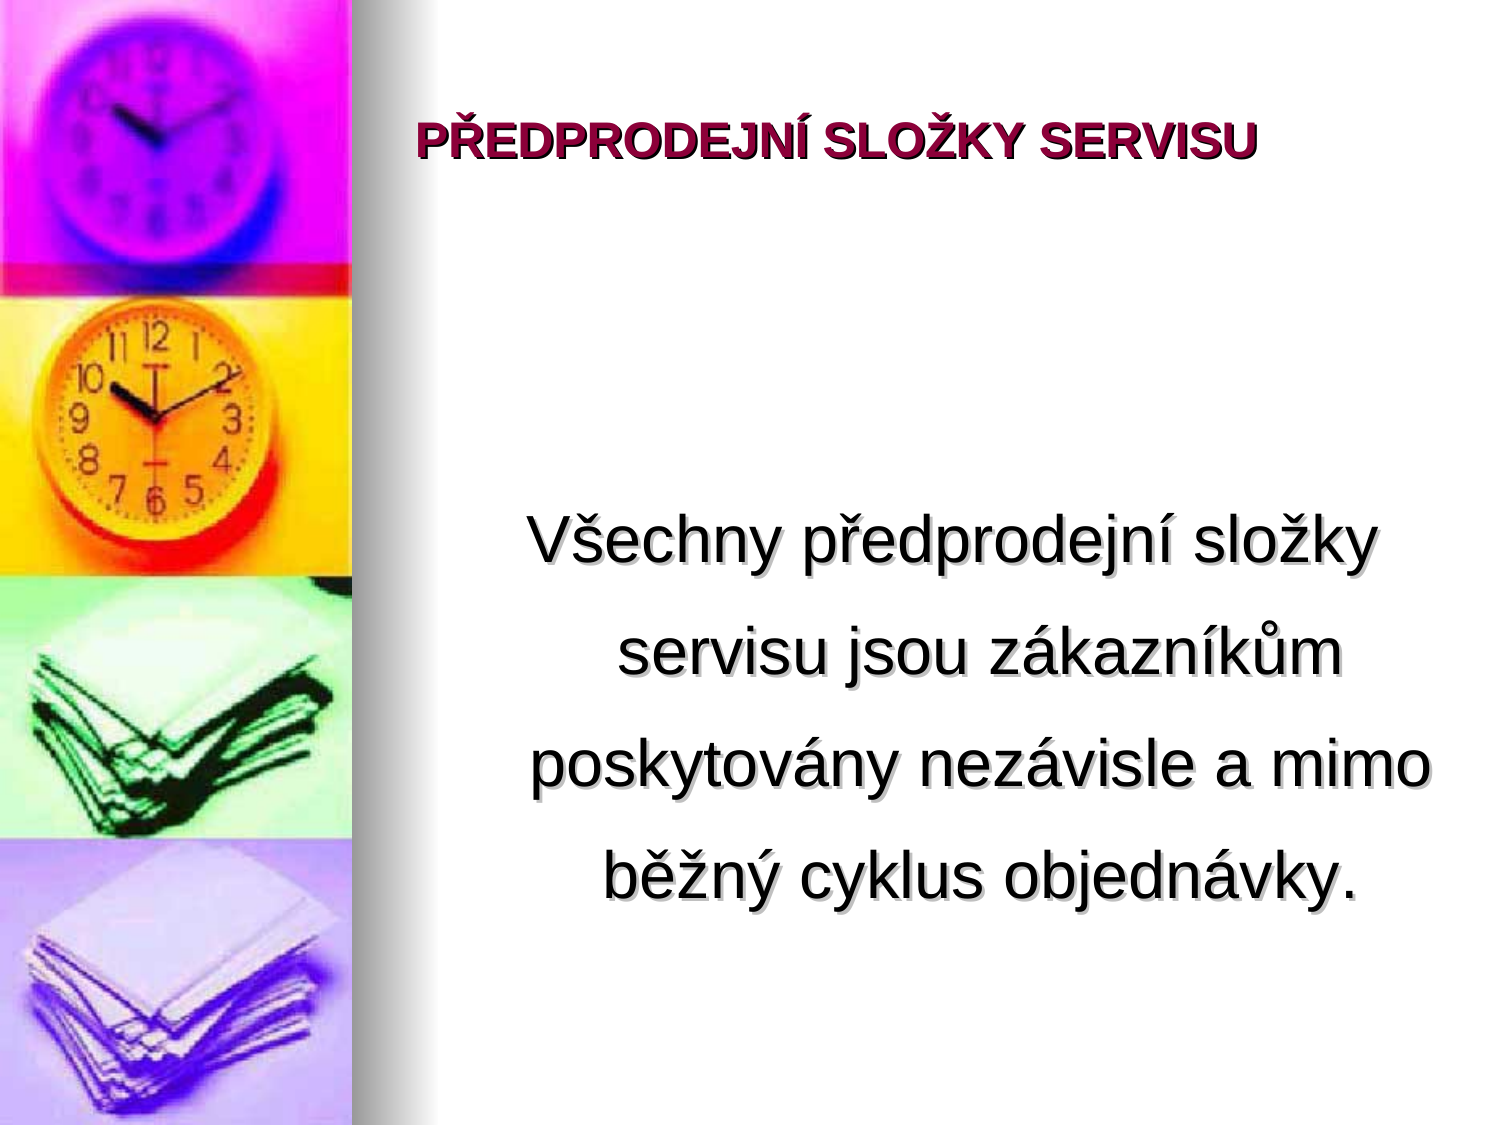

# PŘEDPRODEJNÍ SLOŽKY SERVISU
Všechny předprodejní složky servisu jsou zákazníkům poskytovány nezávisle a mimo běžný cyklus objednávky.